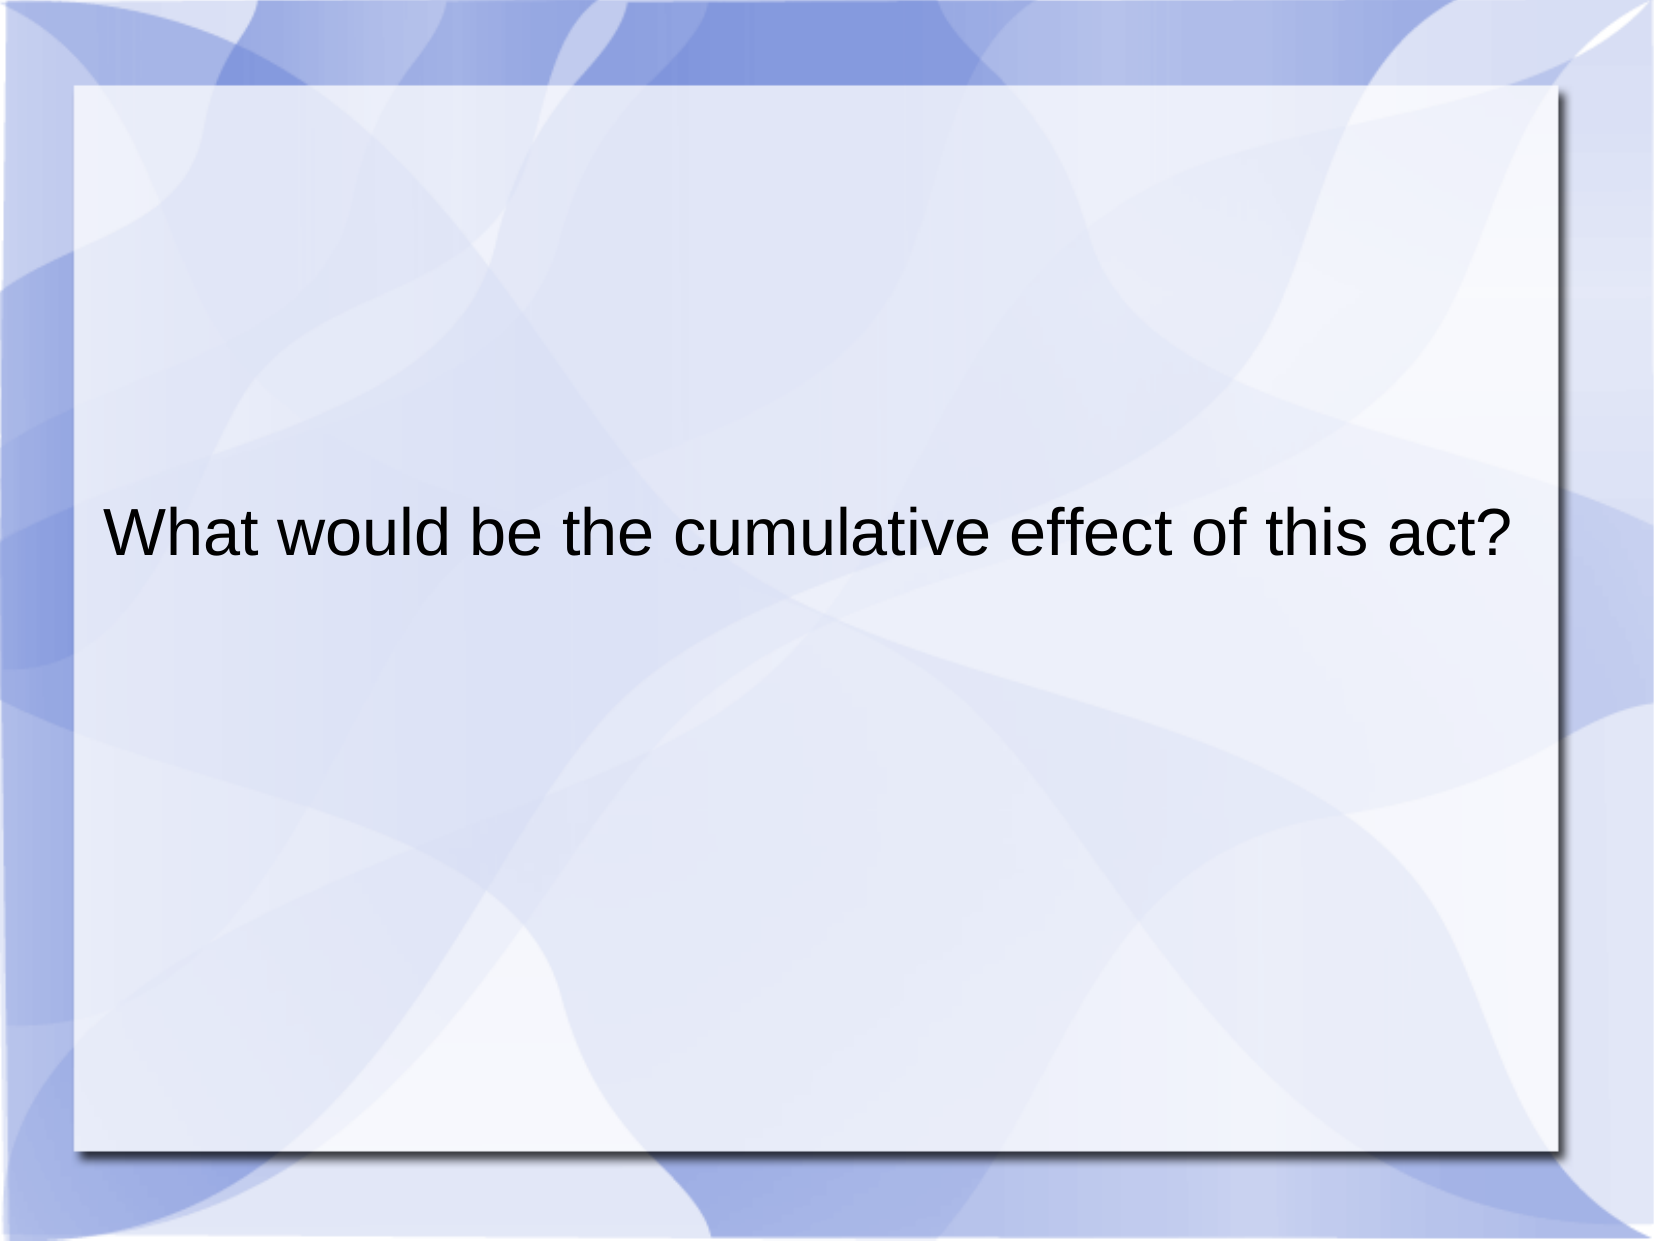

# What would be the cumulative effect of this act?